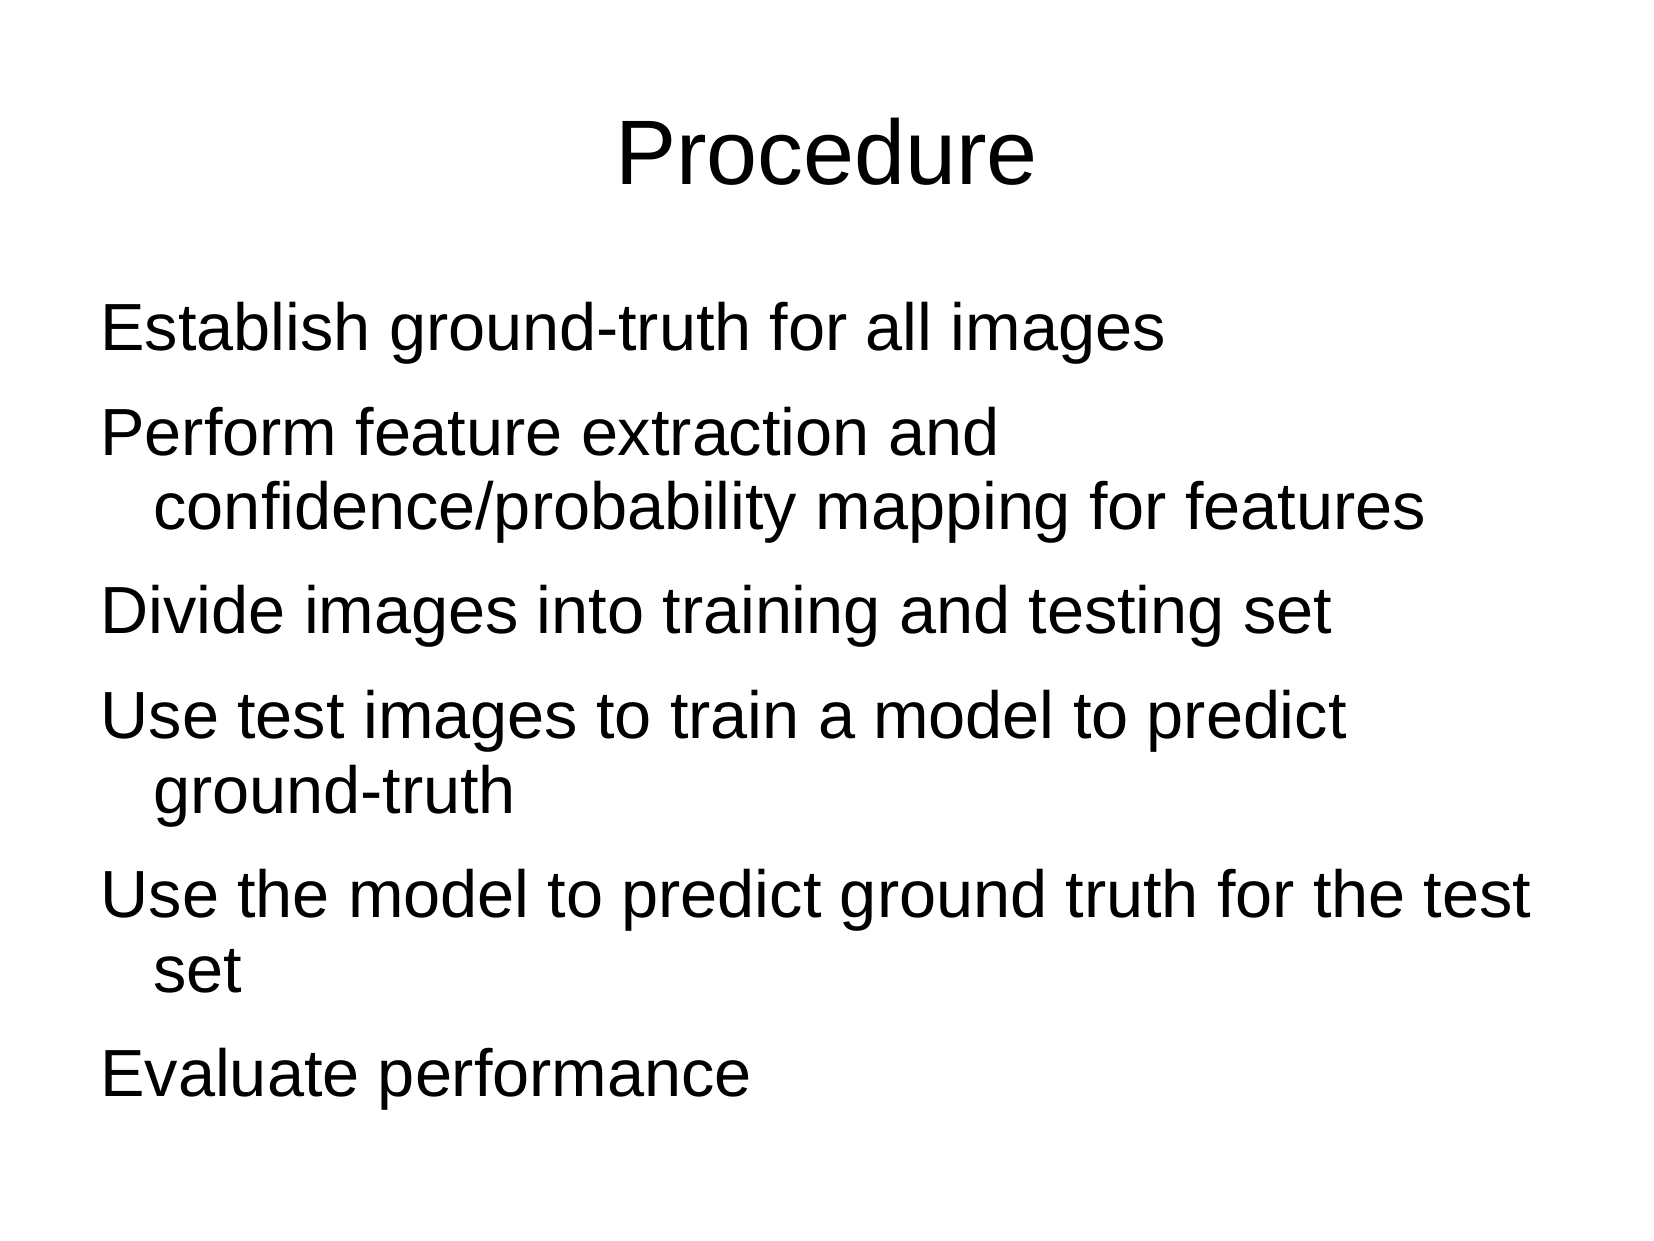

# Procedure
Establish ground-truth for all images
Perform feature extraction and confidence/probability mapping for features
Divide images into training and testing set
Use test images to train a model to predict ground-truth
Use the model to predict ground truth for the test set
Evaluate performance